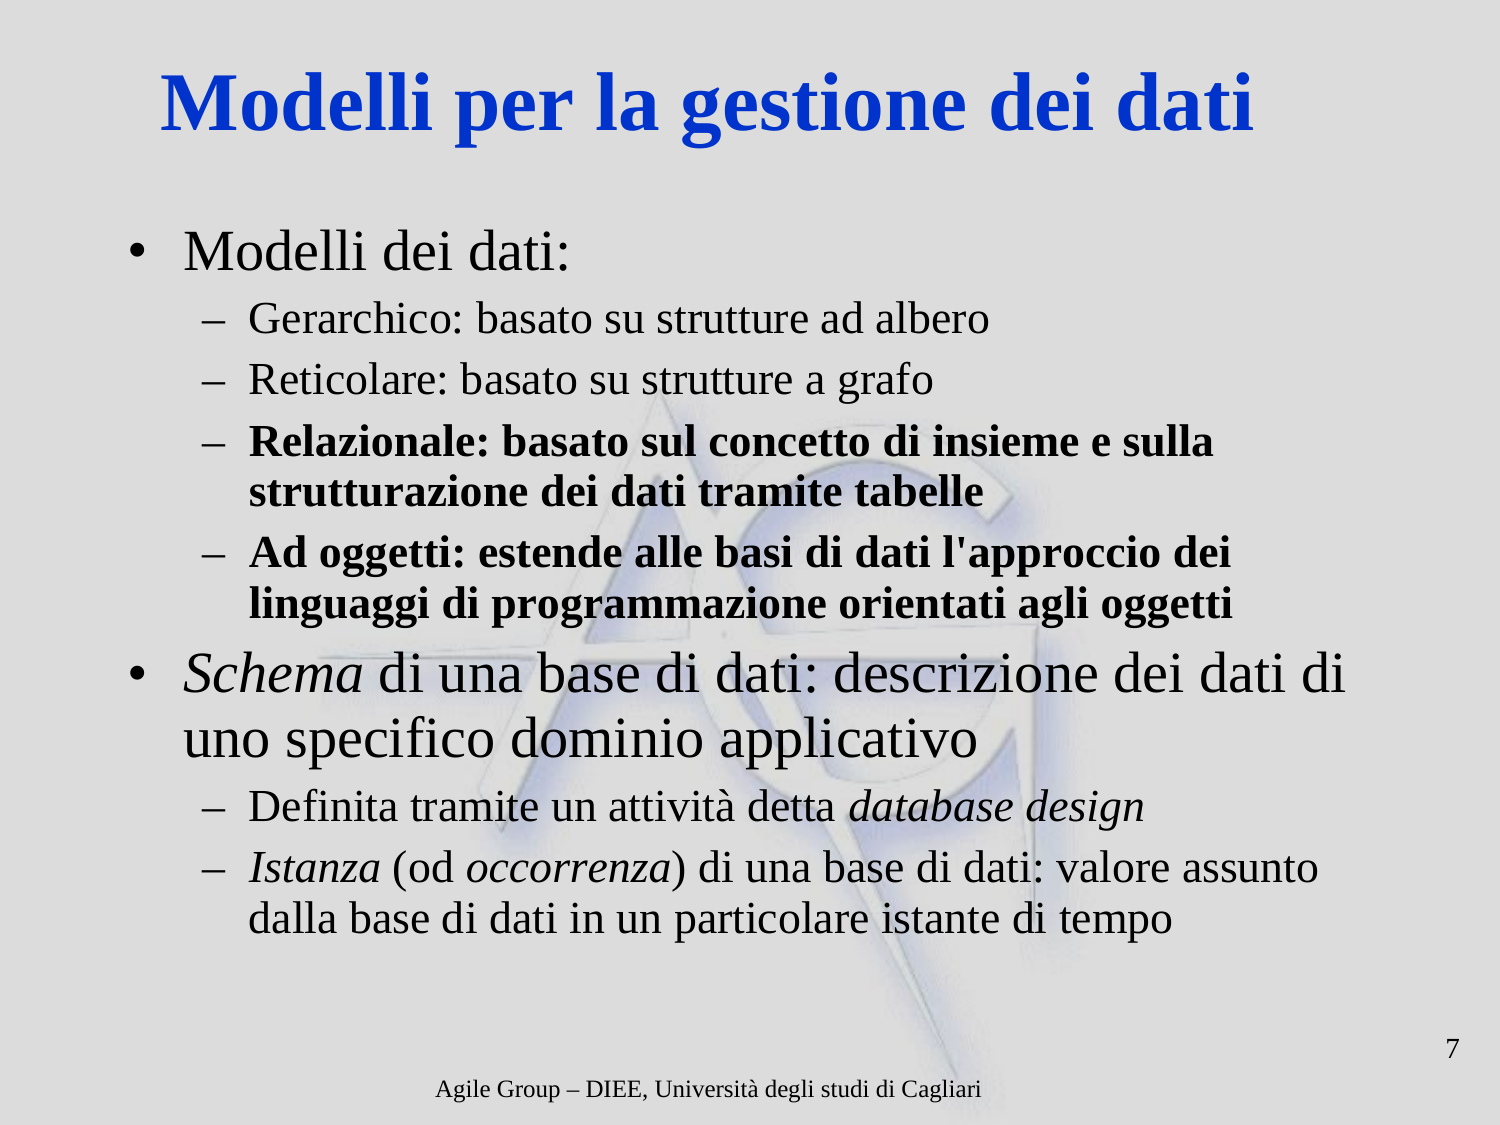

# Modelli per la gestione dei dati
Modelli dei dati:
Gerarchico: basato su strutture ad albero
Reticolare: basato su strutture a grafo
Relazionale: basato sul concetto di insieme e sulla strutturazione dei dati tramite tabelle
Ad oggetti: estende alle basi di dati l'approccio dei linguaggi di programmazione orientati agli oggetti
Schema di una base di dati: descrizione dei dati di uno specifico dominio applicativo
Definita tramite un attività detta database design
Istanza (od occorrenza) di una base di dati: valore assunto dalla base di dati in un particolare istante di tempo
7